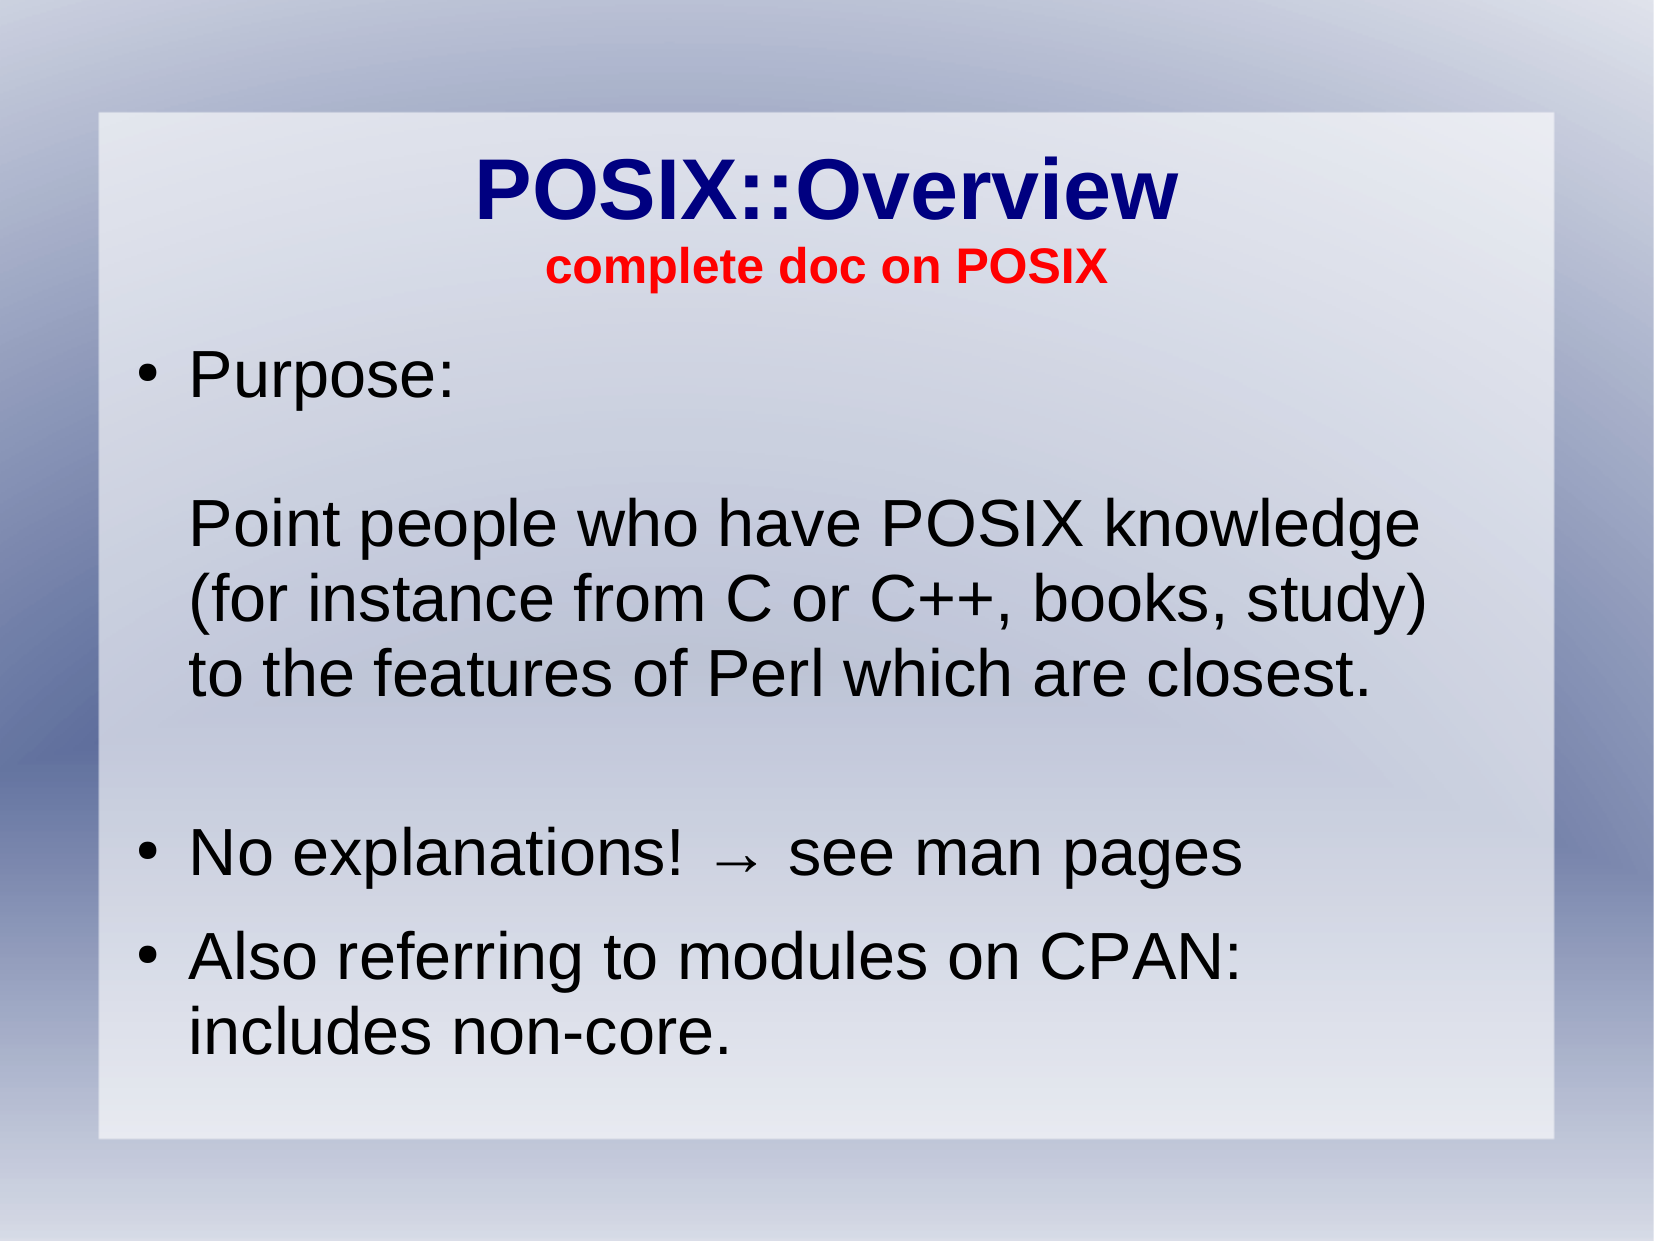

# POSIX::Overview complete doc on POSIX
Purpose:
Point people who have POSIX knowledge (for instance from C or C++, books, study) to the features of Perl which are closest.
No explanations! → see man pages
Also referring to modules on CPAN: includes non-core.